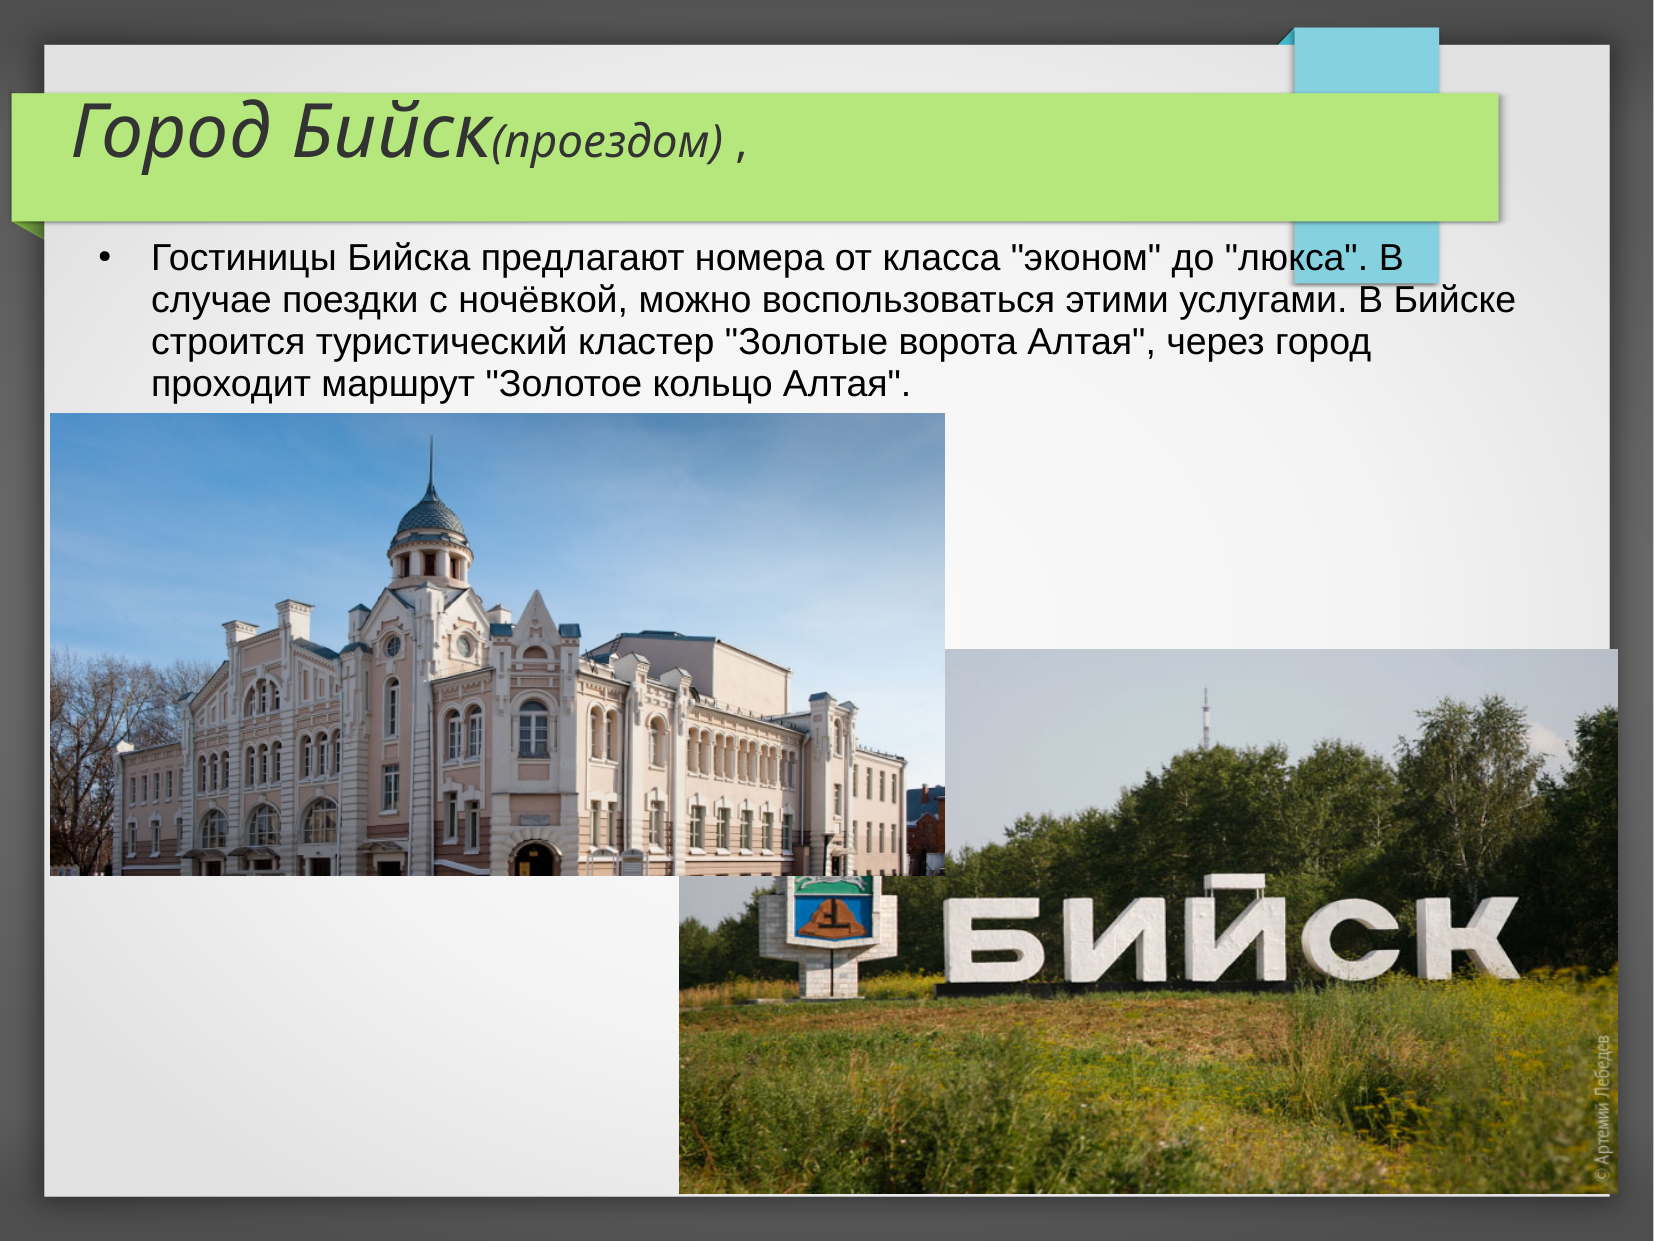

# Город Бийск(проездом) ,
Гостиницы Бийска предлагают номера от класса "эконом" до "люкса". В случае поездки с ночёвкой, можно воспользоваться этими услугами. В Бийске строится туристический кластер "Золотые ворота Алтая", через город проходит маршрут "Золотое кольцо Алтая".